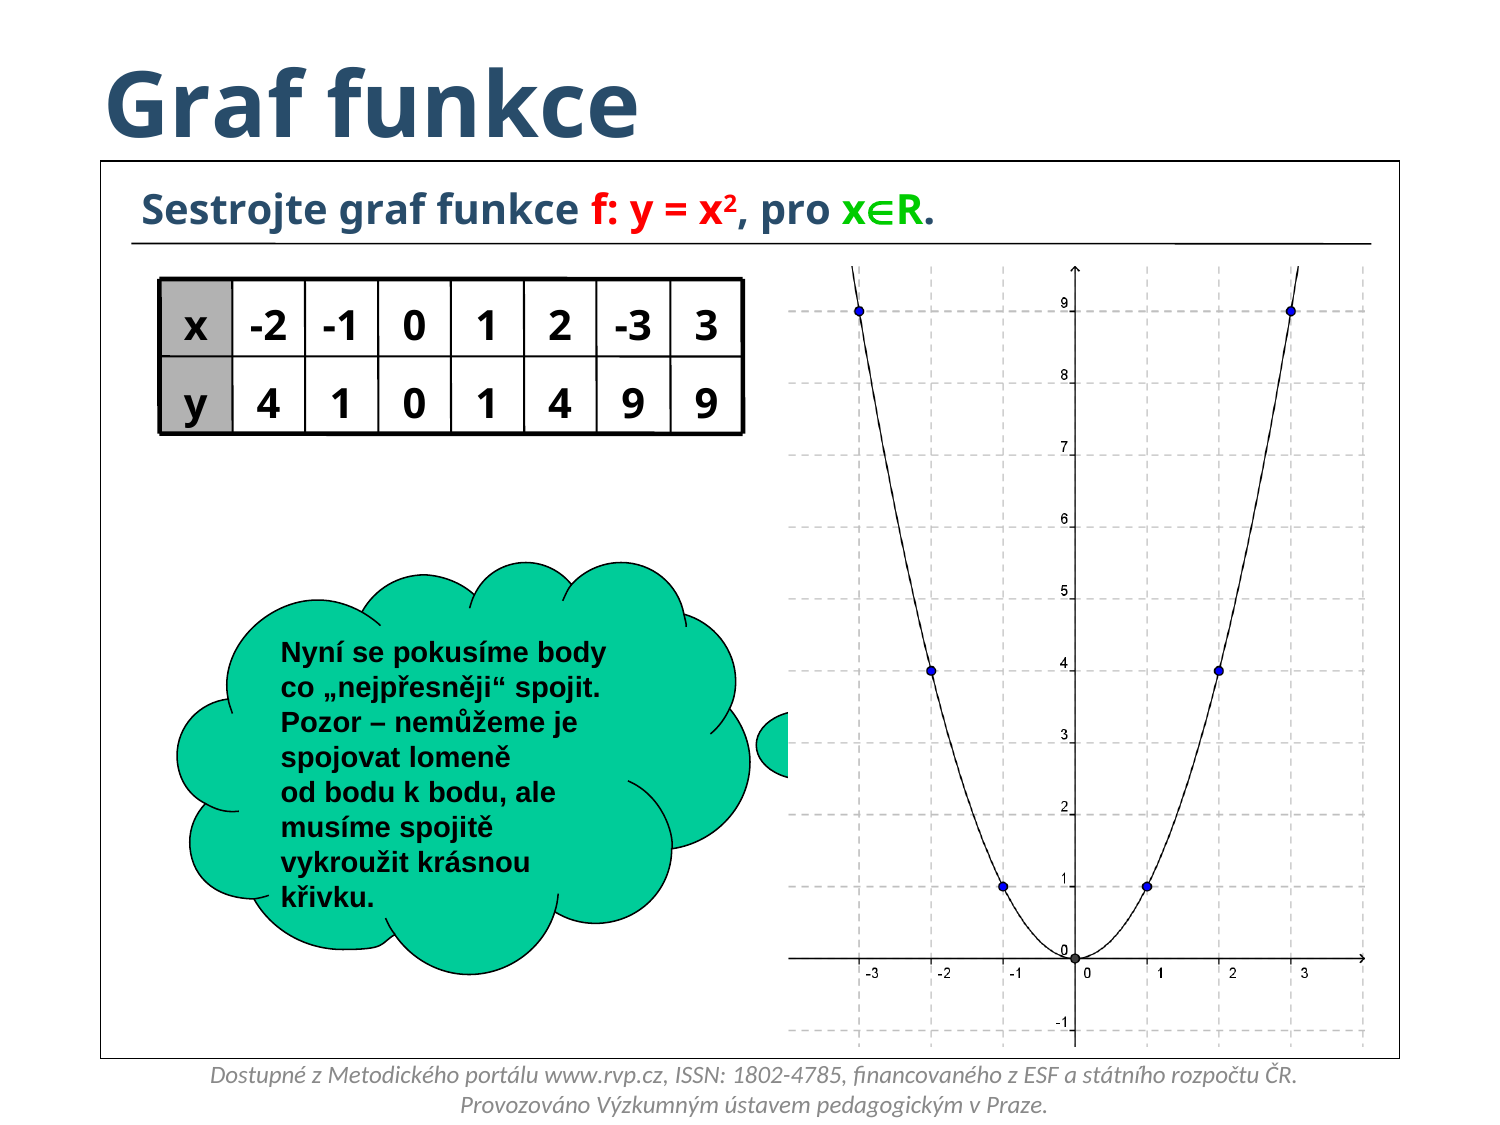

# Graf funkce
Sestrojte graf funkce f: y = x2, pro xR.
x
-2
-1
0
1
2
-3
3
y
4
1
0
1
4
9
9
Nyní se pokusíme body co „nejpřesněji“ spojit. Pozor – nemůžeme je spojovat lomeně
od bodu k bodu, ale musíme spojitě vykroužit krásnou křivku.